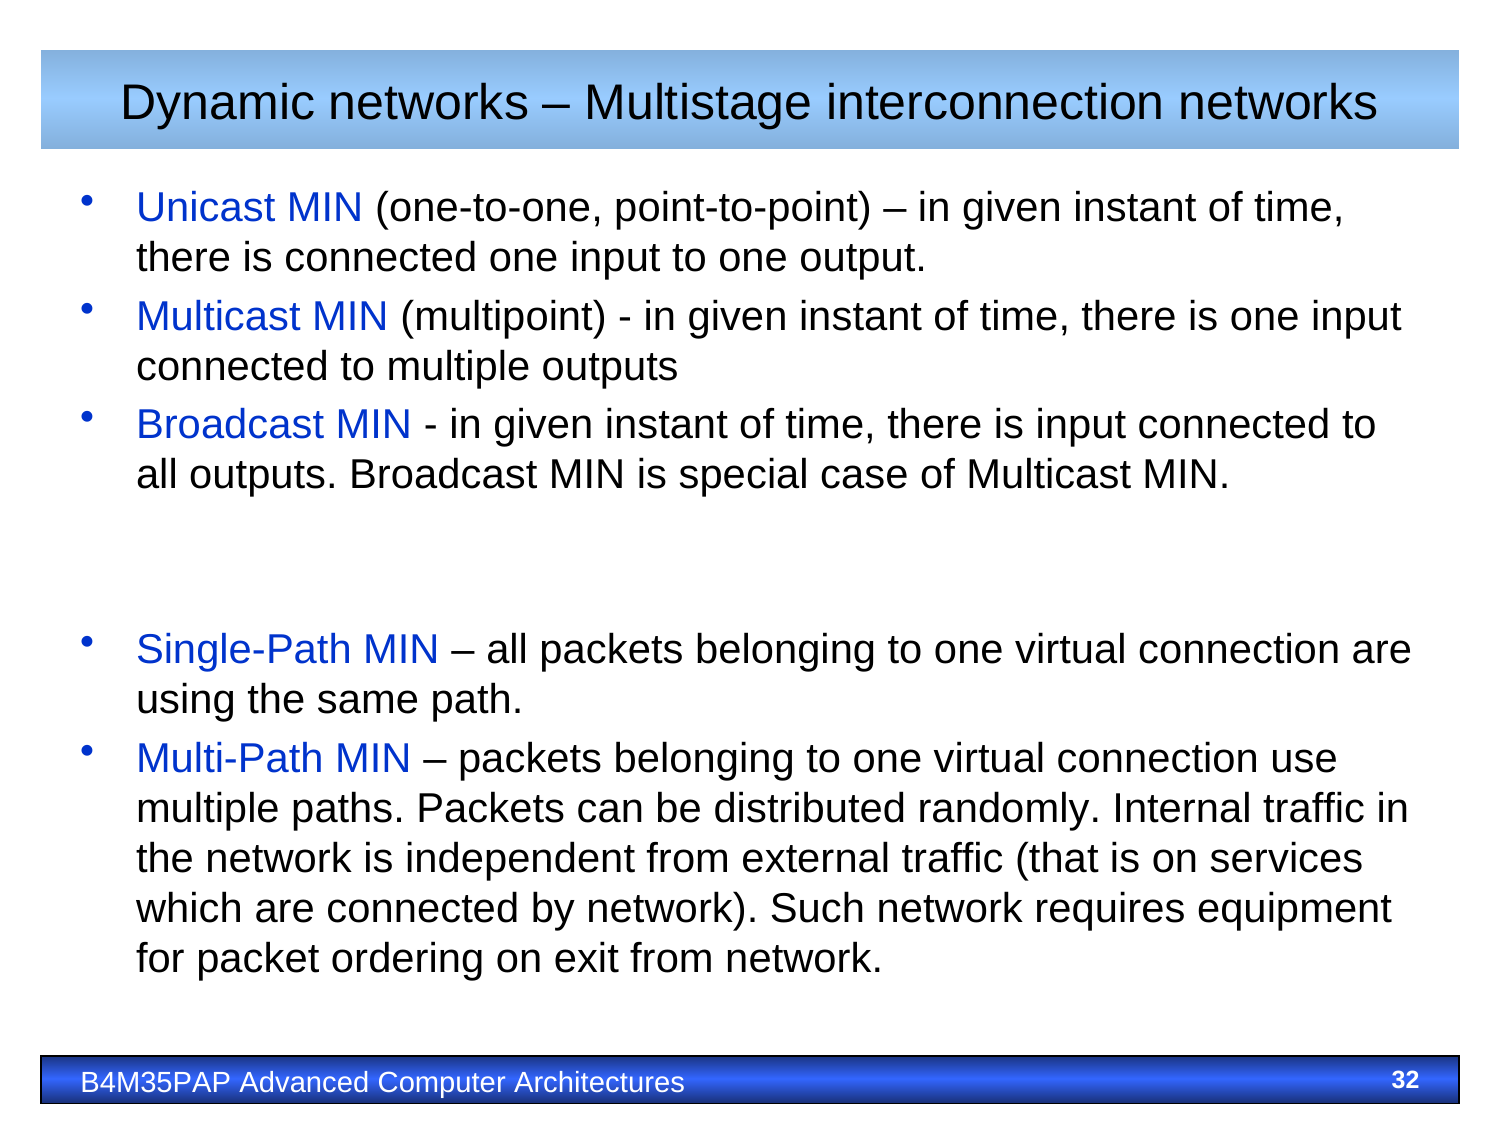

# Dynamic networks – Multistage interconnection networks
Unicast MIN (one-to-one, point-to-point) – in given instant of time, there is connected one input to one output.
Multicast MIN (multipoint) - in given instant of time, there is one input connected to multiple outputs
Broadcast MIN - in given instant of time, there is input connected to all outputs. Broadcast MIN is special case of Multicast MIN.
Single-Path MIN – all packets belonging to one virtual connection are using the same path.
Multi-Path MIN – packets belonging to one virtual connection use multiple paths. Packets can be distributed randomly. Internal traffic in the network is independent from external traffic (that is on services which are connected by network). Such network requires equipment for packet ordering on exit from network.